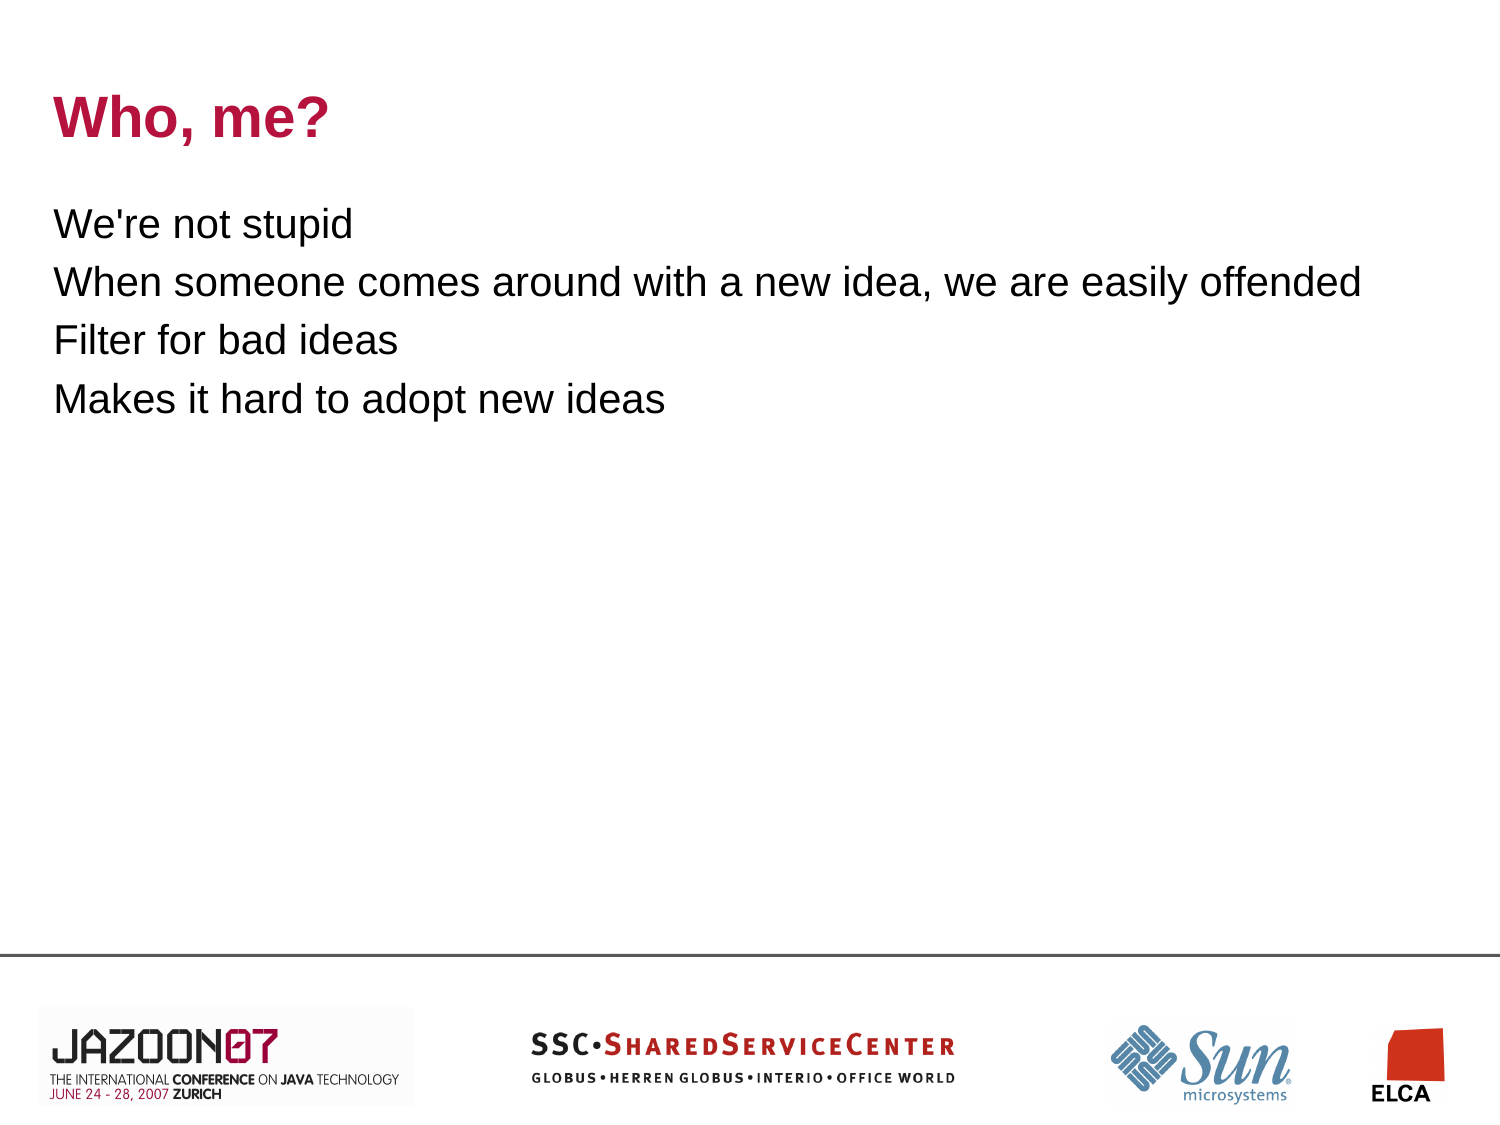

# Who, me?
We're not stupid
When someone comes around with a new idea, we are easily offended
Filter for bad ideas
Makes it hard to adopt new ideas